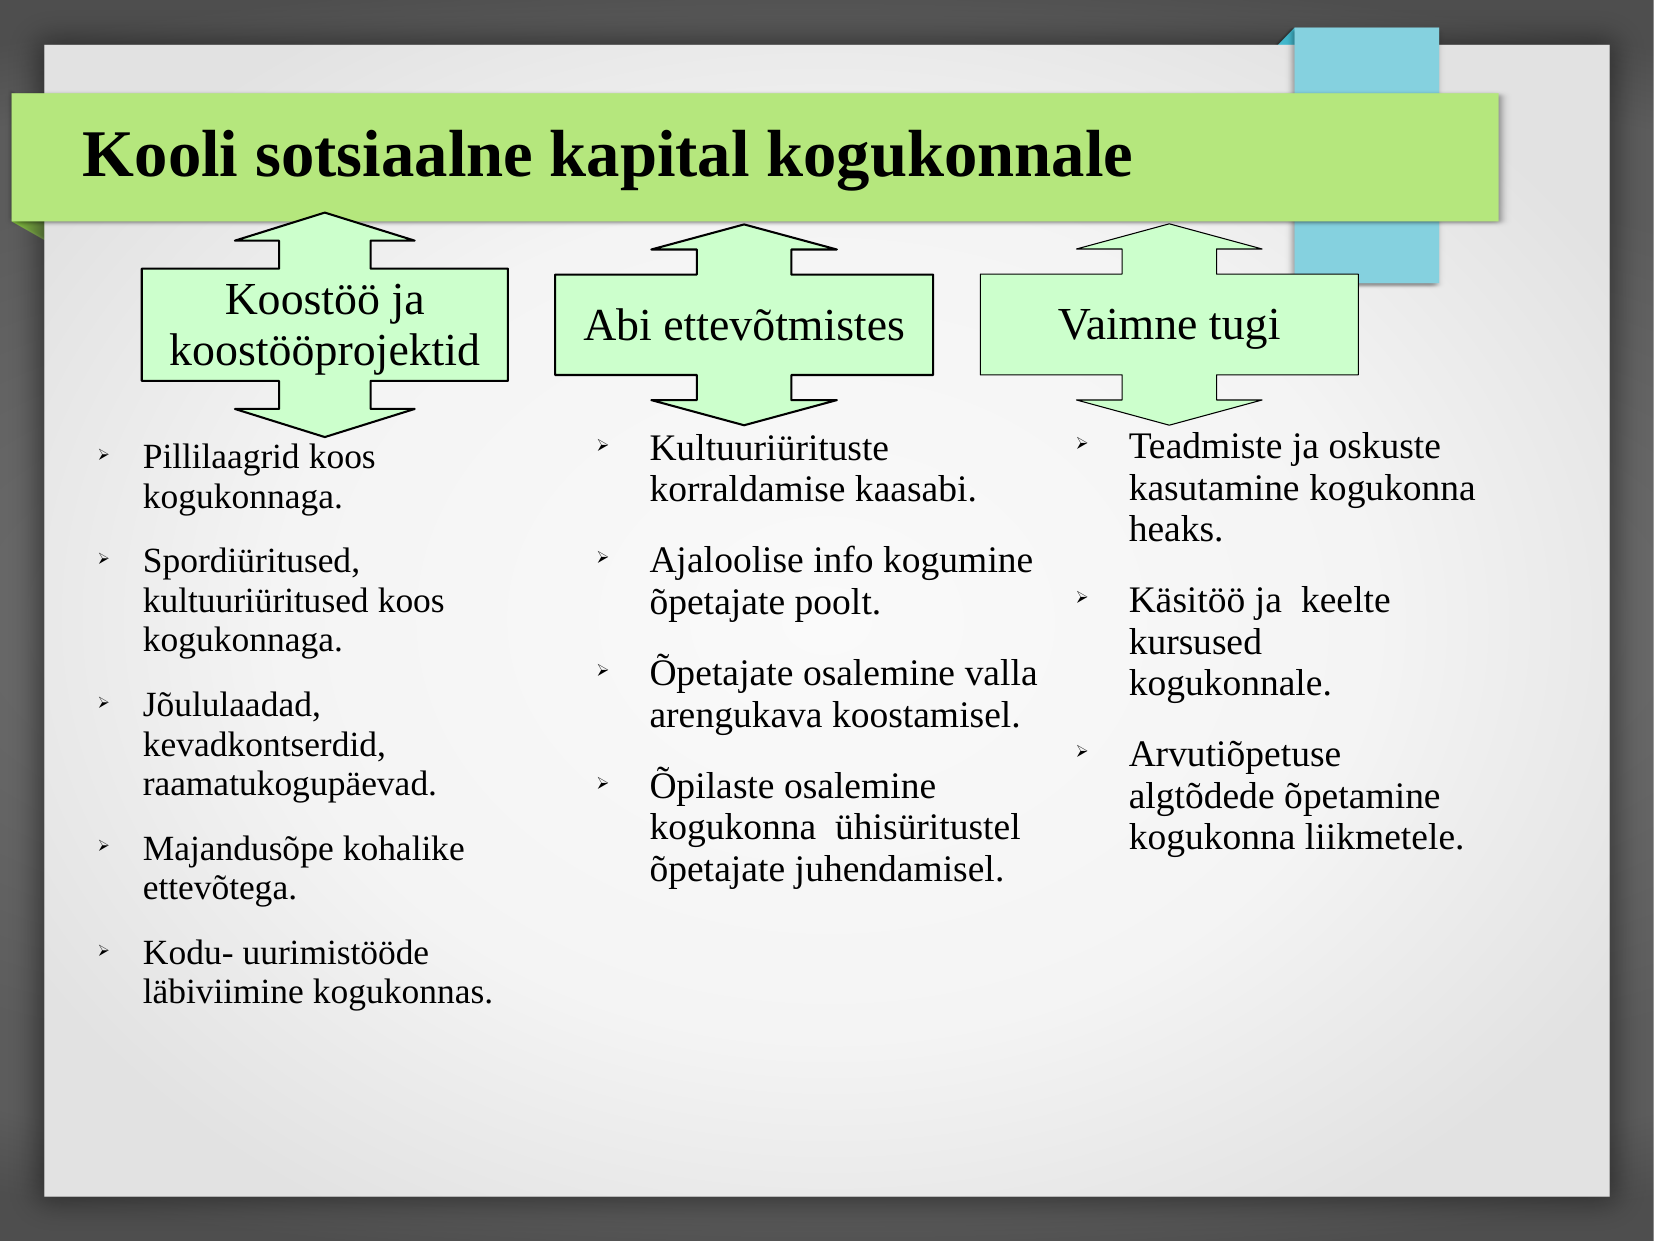

# Kooli sotsiaalne kapital kogukonnale
Koostöö ja
koostööprojektid
Vaimne tugi
Abi ettevõtmistes
Teadmiste ja oskuste kasutamine kogukonna heaks.
Käsitöö ja keelte kursused kogukonnale.
Arvutiõpetuse algtõdede õpetamine kogukonna liikmetele.
Kultuuriürituste korraldamise kaasabi.
Ajaloolise info kogumine õpetajate poolt.
Õpetajate osalemine valla arengukava koostamisel.
Õpilaste osalemine kogukonna ühisüritustel õpetajate juhendamisel.
Pillilaagrid koos kogukonnaga.
Spordiüritused, kultuuriüritused koos kogukonnaga.
Jõululaadad, kevadkontserdid, raamatukogupäevad.
Majandusõpe kohalike ettevõtega.
Kodu- uurimistööde läbiviimine kogukonnas.